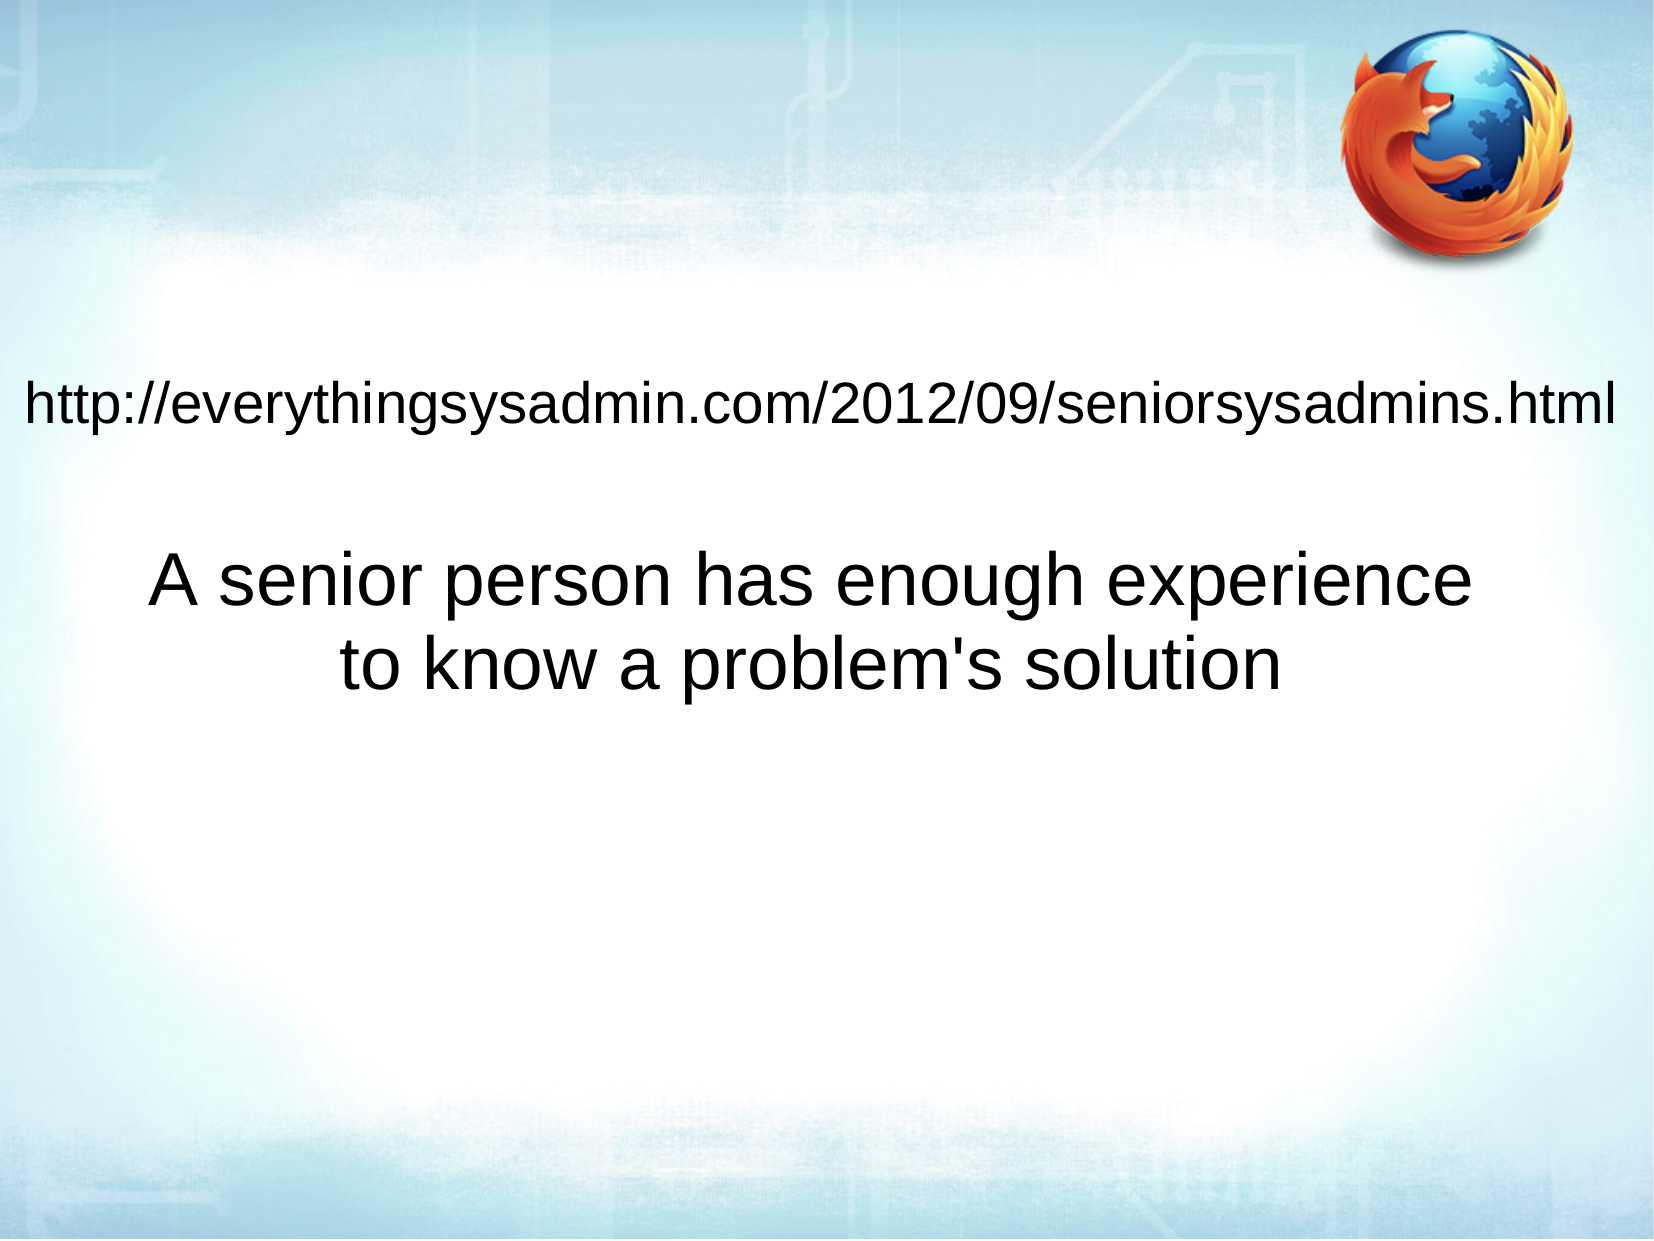

# http://everythingsysadmin.com/2012/09/seniorsysadmins.html A senior person has enough experience to know a problem's solution